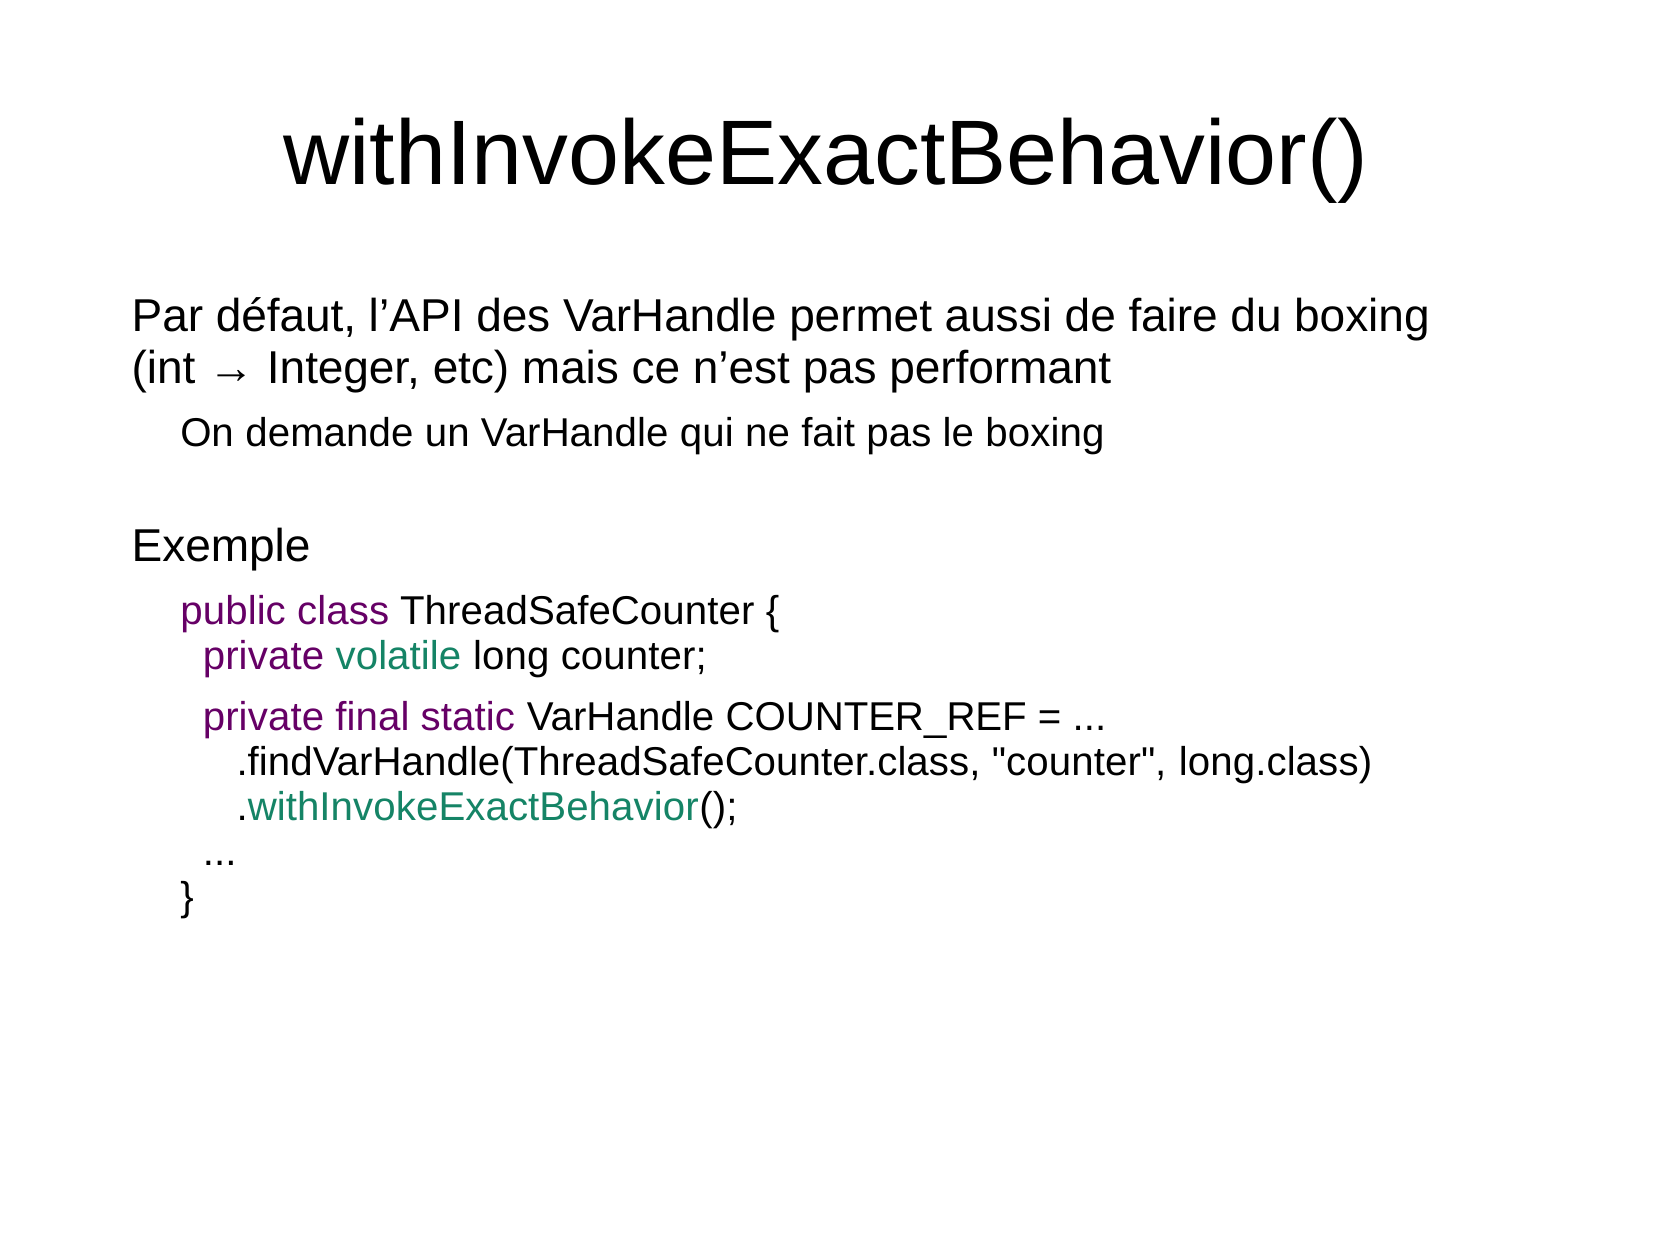

# withInvokeExactBehavior()
Par défaut, l’API des VarHandle permet aussi de faire du boxing
(int → Integer, etc) mais ce n’est pas performant
On demande un VarHandle qui ne fait pas le boxing
Exemple
public class ThreadSafeCounter {
 private volatile long counter;
 private final static VarHandle COUNTER_REF = ...
 .findVarHandle(ThreadSafeCounter.class, "counter", long.class)
 .withInvokeExactBehavior();
 ...
}